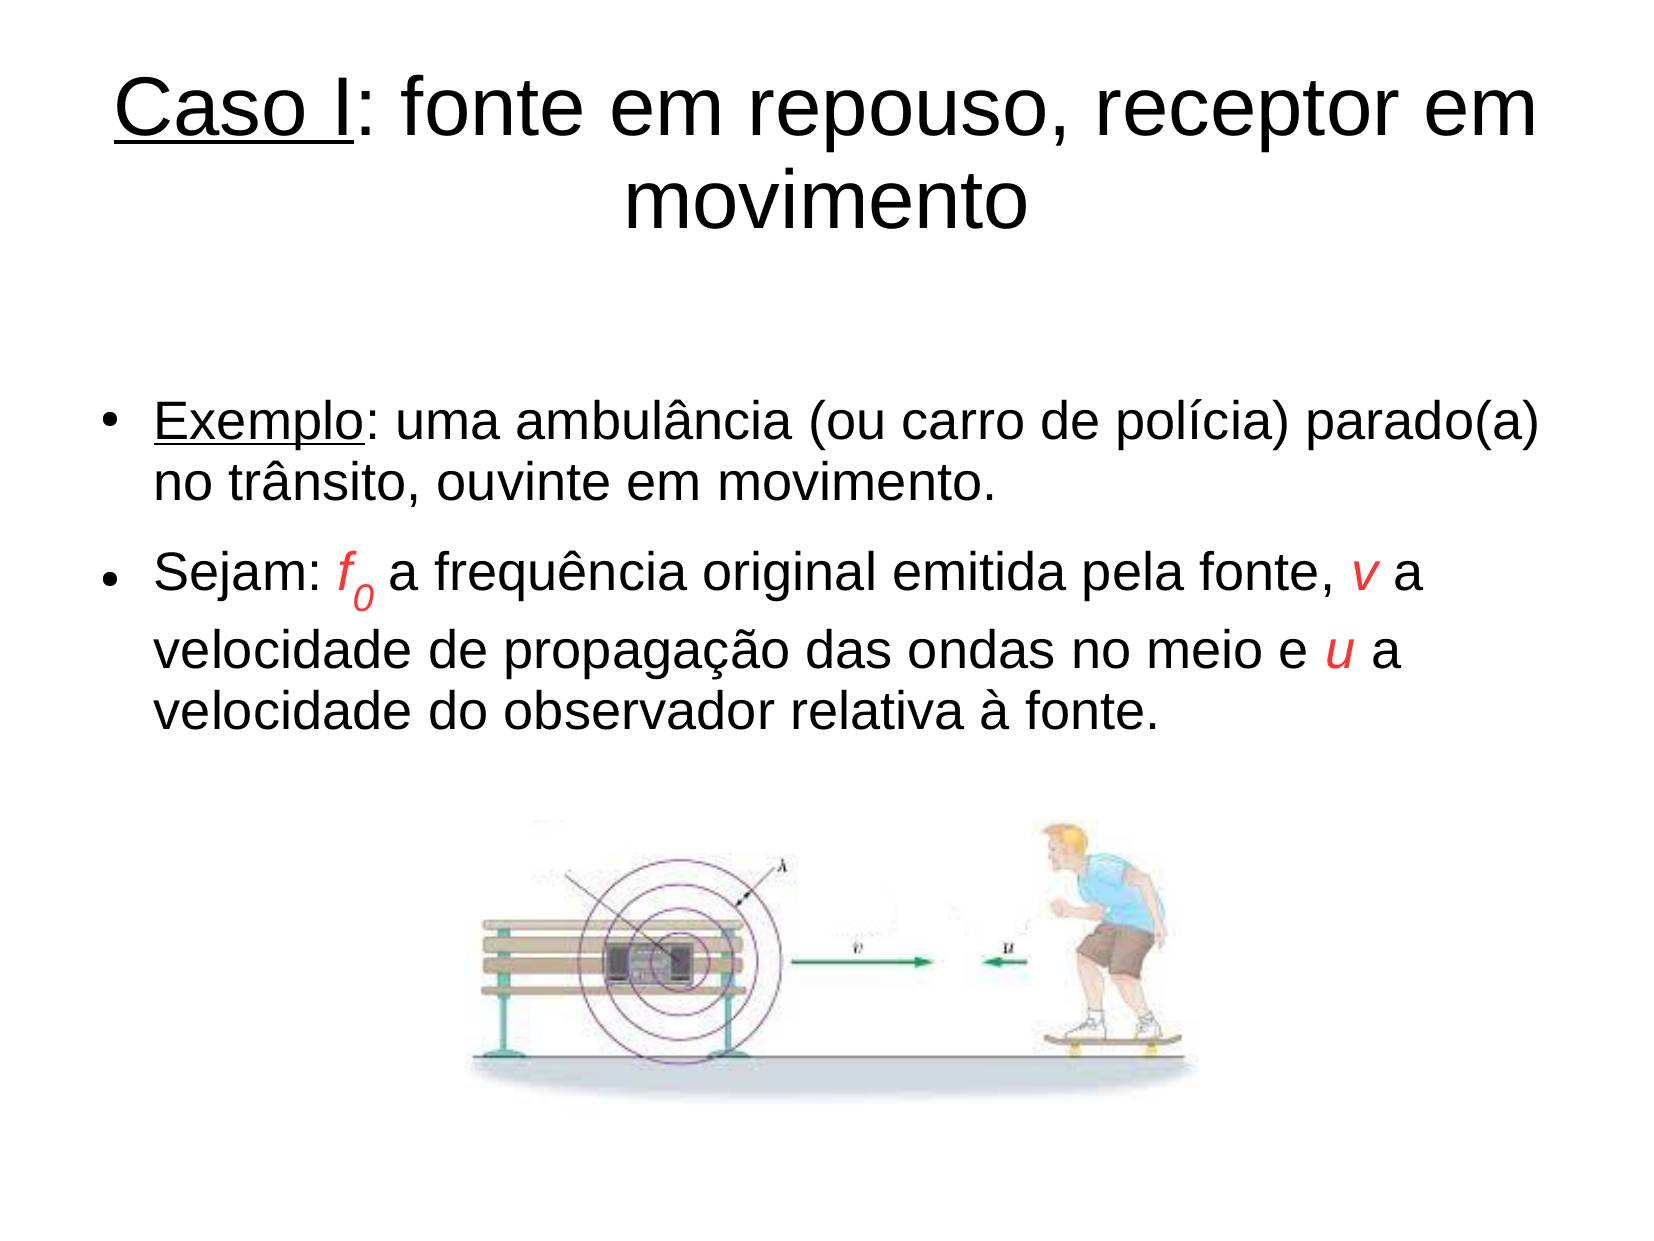

# Caso I: fonte em repouso, receptor em movimento
Exemplo: uma ambulância (ou carro de polícia) parado(a) no trânsito, ouvinte em movimento.
Sejam: f0 a frequência original emitida pela fonte, v a velocidade de propagação das ondas no meio e u a velocidade do observador relativa à fonte.